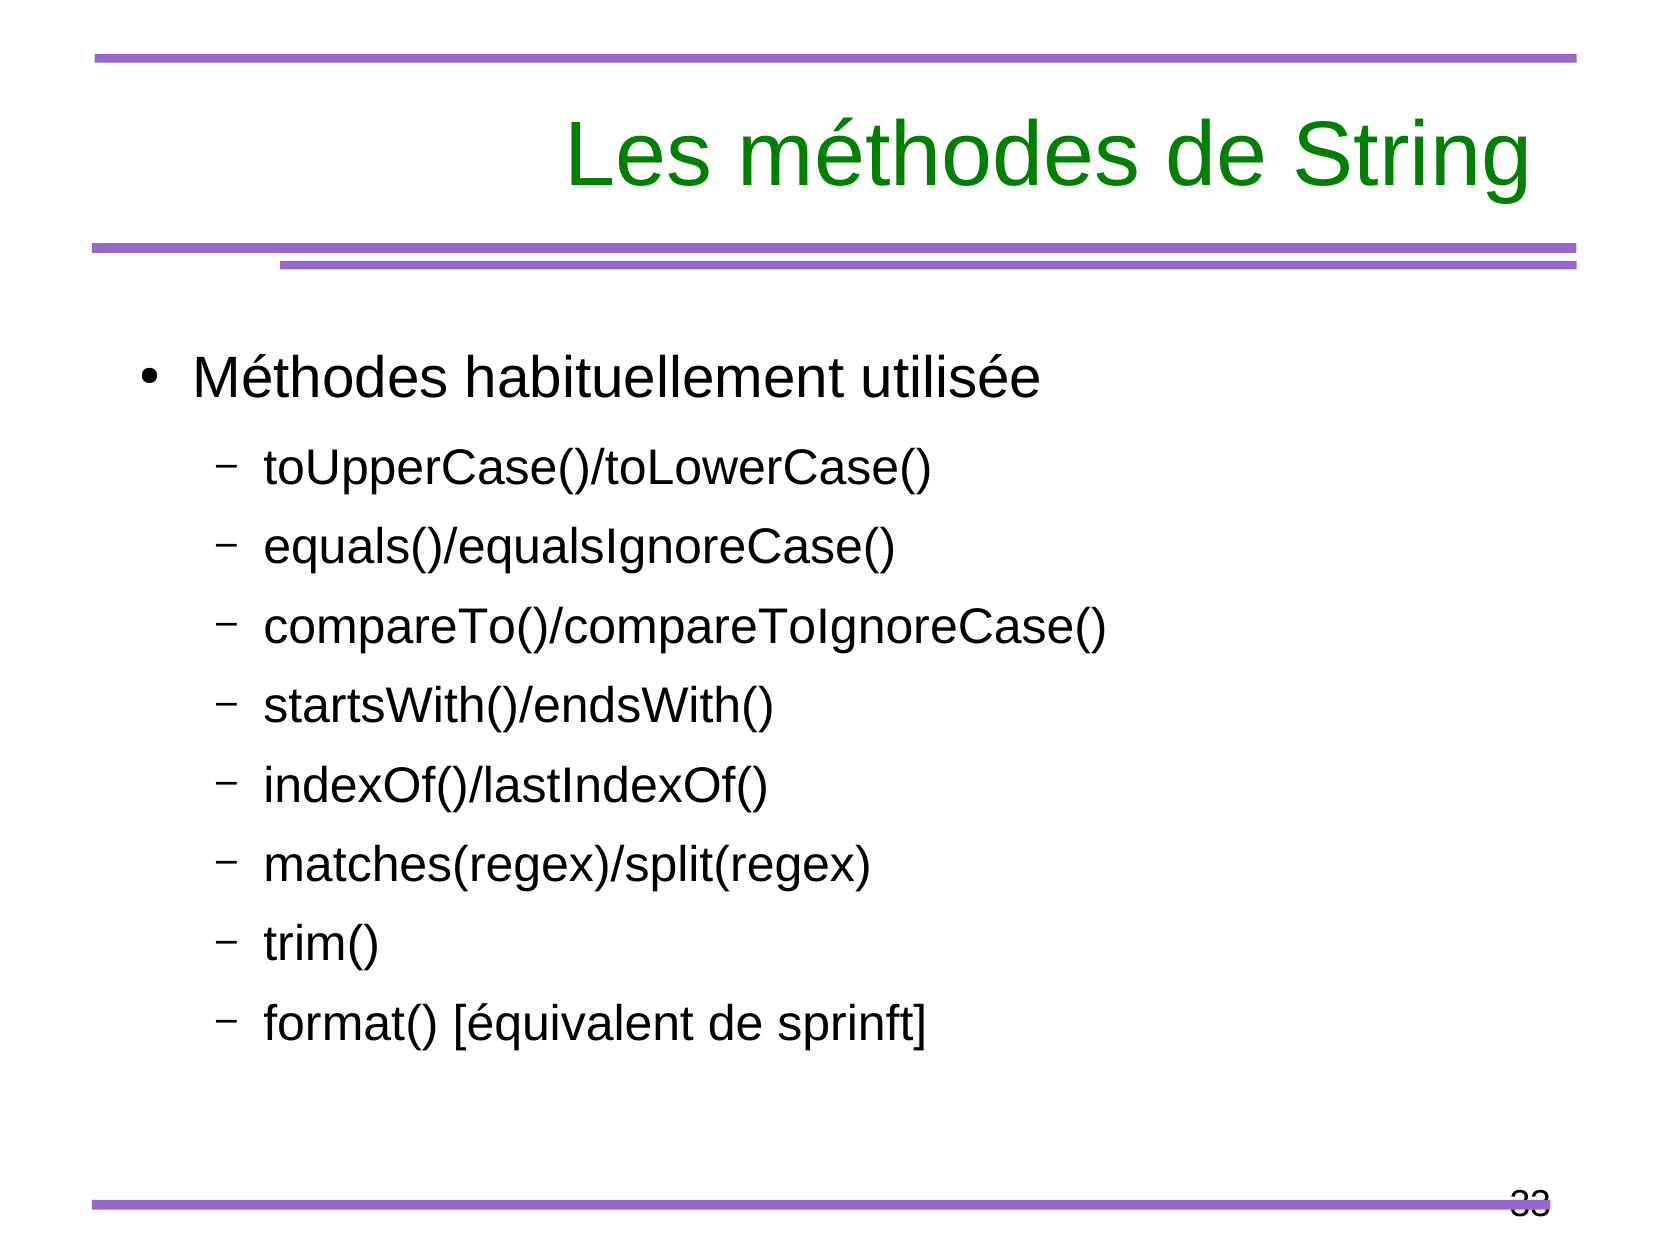

# Les méthodes de String
Méthodes habituellement utilisée
toUpperCase()/toLowerCase()
equals()/equalsIgnoreCase()
compareTo()/compareToIgnoreCase()
startsWith()/endsWith()
indexOf()/lastIndexOf()
matches(regex)/split(regex)
trim()
format() [équivalent de sprinft]